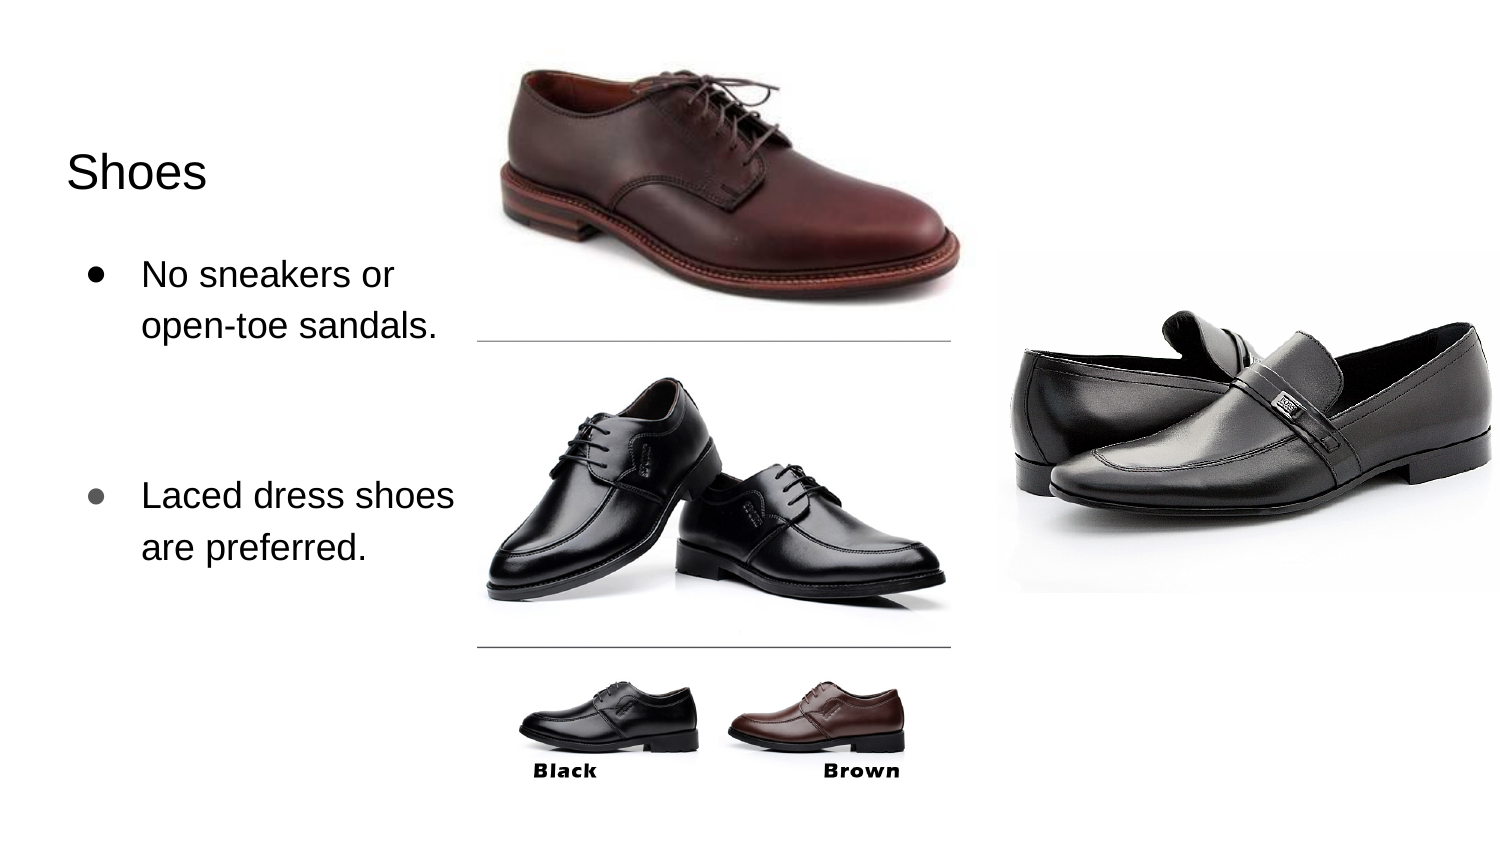

# Shoes
No sneakers or open-toe sandals.
Laced dress shoes are preferred.